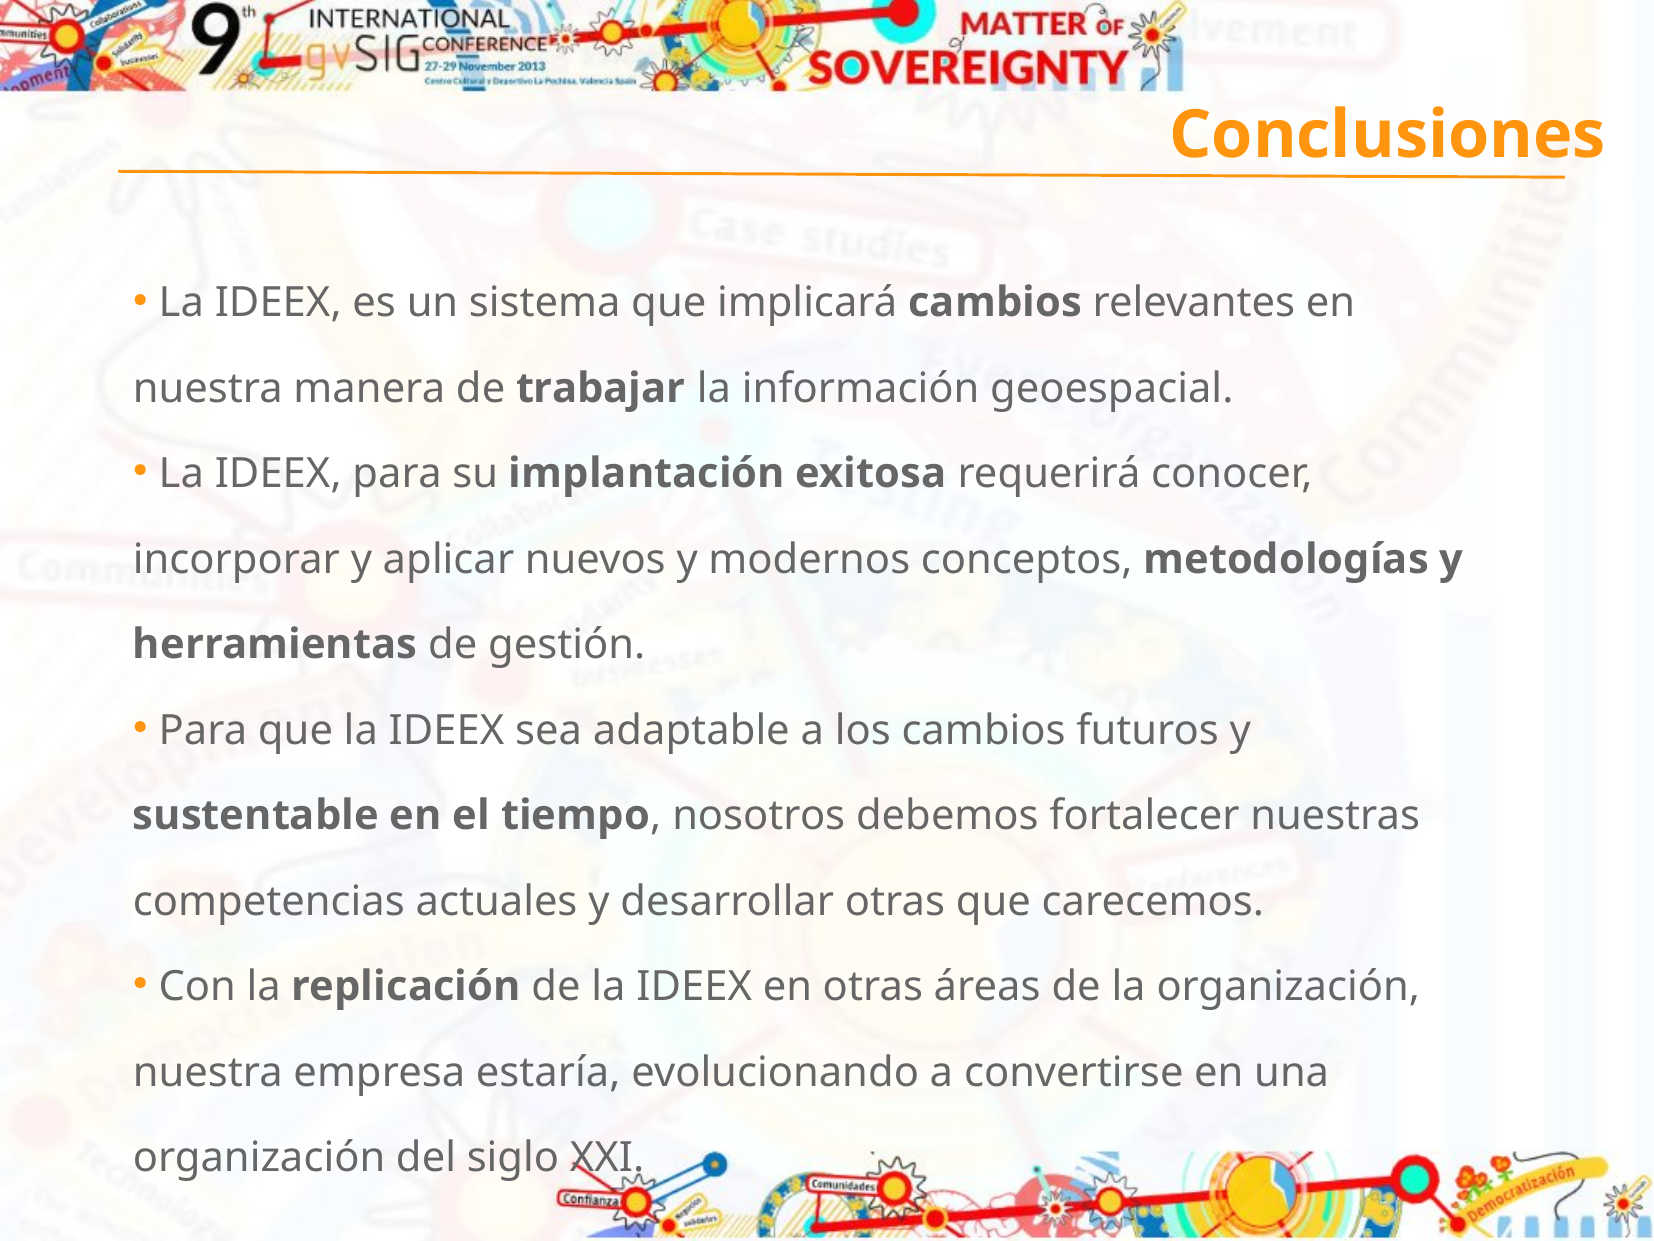

# Conclusiones
 La IDEEX, es un sistema que implicará cambios relevantes en nuestra manera de trabajar la información geoespacial.
 La IDEEX, para su implantación exitosa requerirá conocer, 	incorporar y aplicar nuevos y modernos conceptos, metodologías y herramientas de gestión.
 Para que la IDEEX sea adaptable a los cambios futuros y 	sustentable en el tiempo, nosotros debemos fortalecer nuestras competencias actuales y desarrollar otras que carecemos.
 Con la replicación de la IDEEX en otras áreas de la organización, nuestra empresa estaría, evolucionando a convertirse en una organización del siglo XXI.